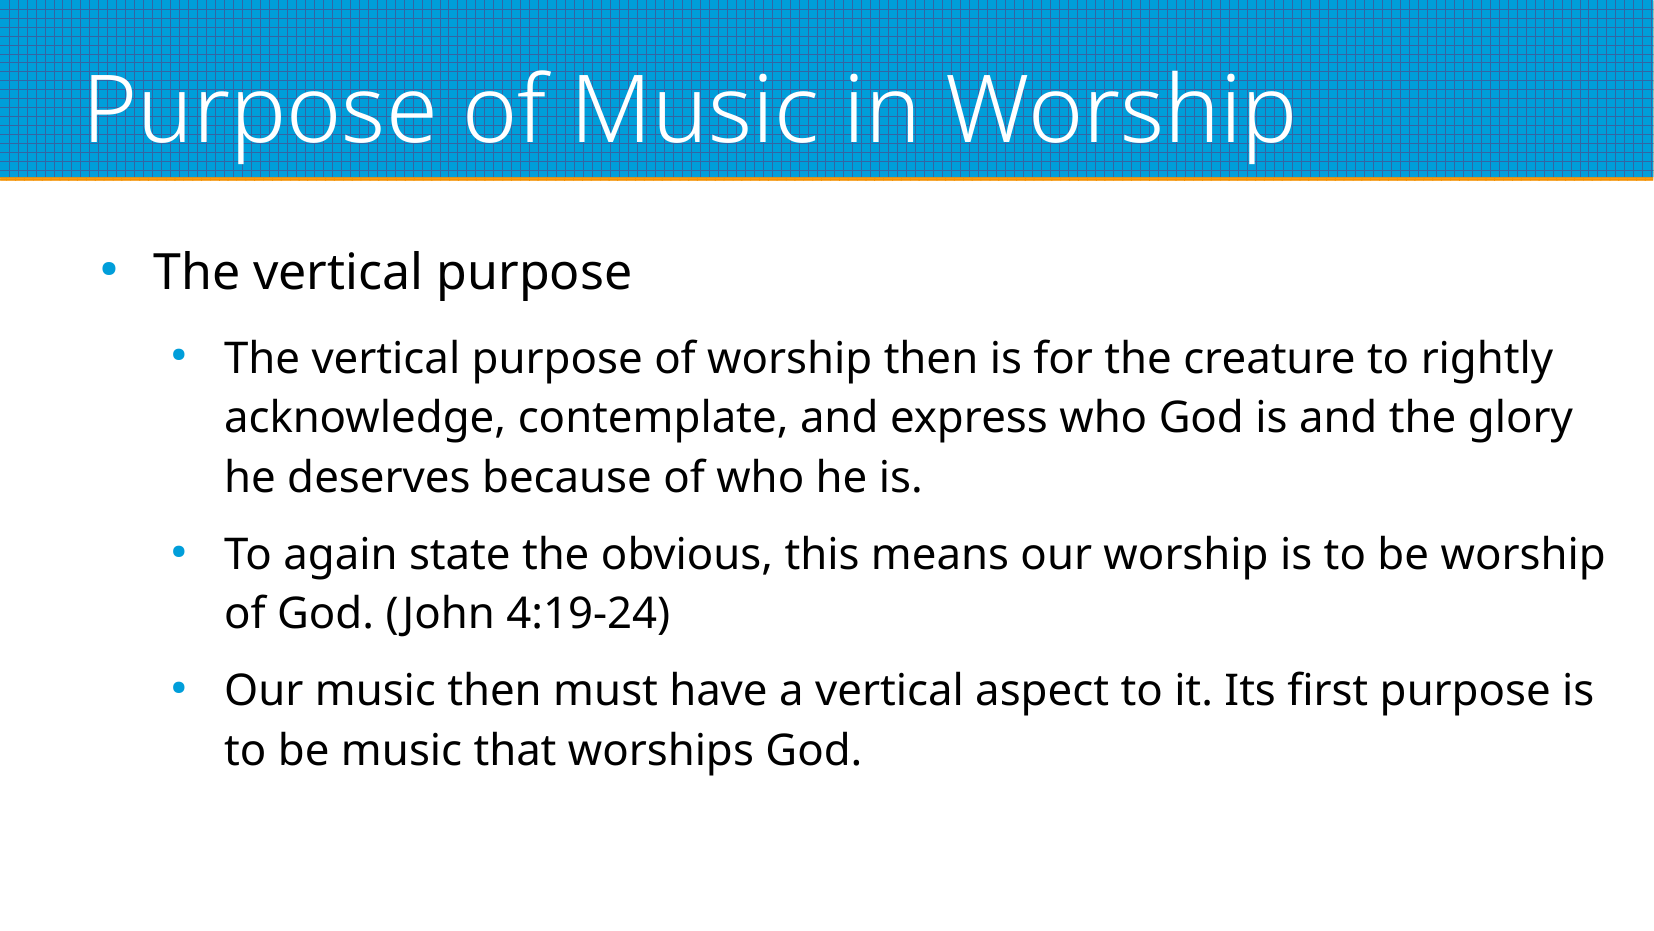

# Purpose of Music in Worship
The vertical purpose
The vertical purpose of worship then is for the creature to rightly acknowledge, contemplate, and express who God is and the glory he deserves because of who he is.
To again state the obvious, this means our worship is to be worship of God. (John 4:19-24)
Our music then must have a vertical aspect to it. Its first purpose is to be music that worships God.